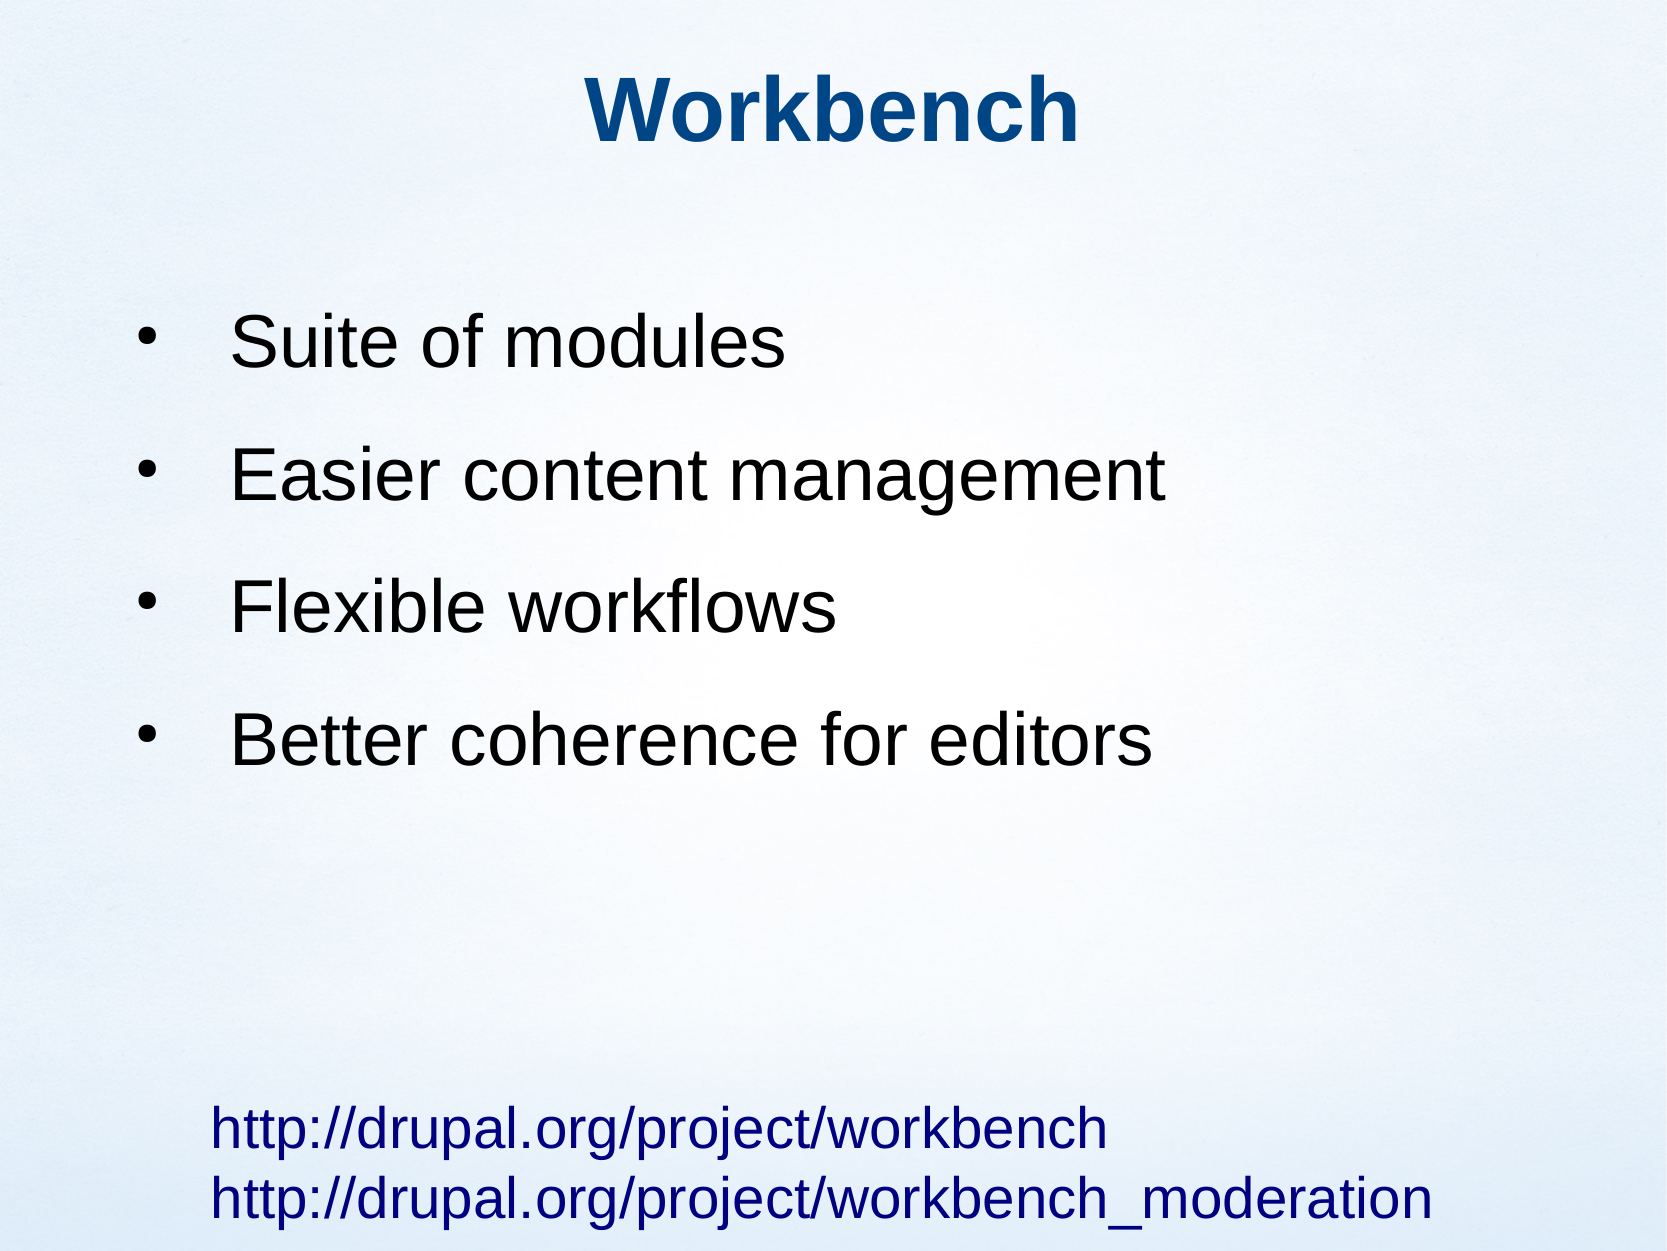

# Workbench
Suite of modules
Easier content management
Flexible workflows
Better coherence for editors
http://drupal.org/project/workbench
http://drupal.org/project/workbench_moderation